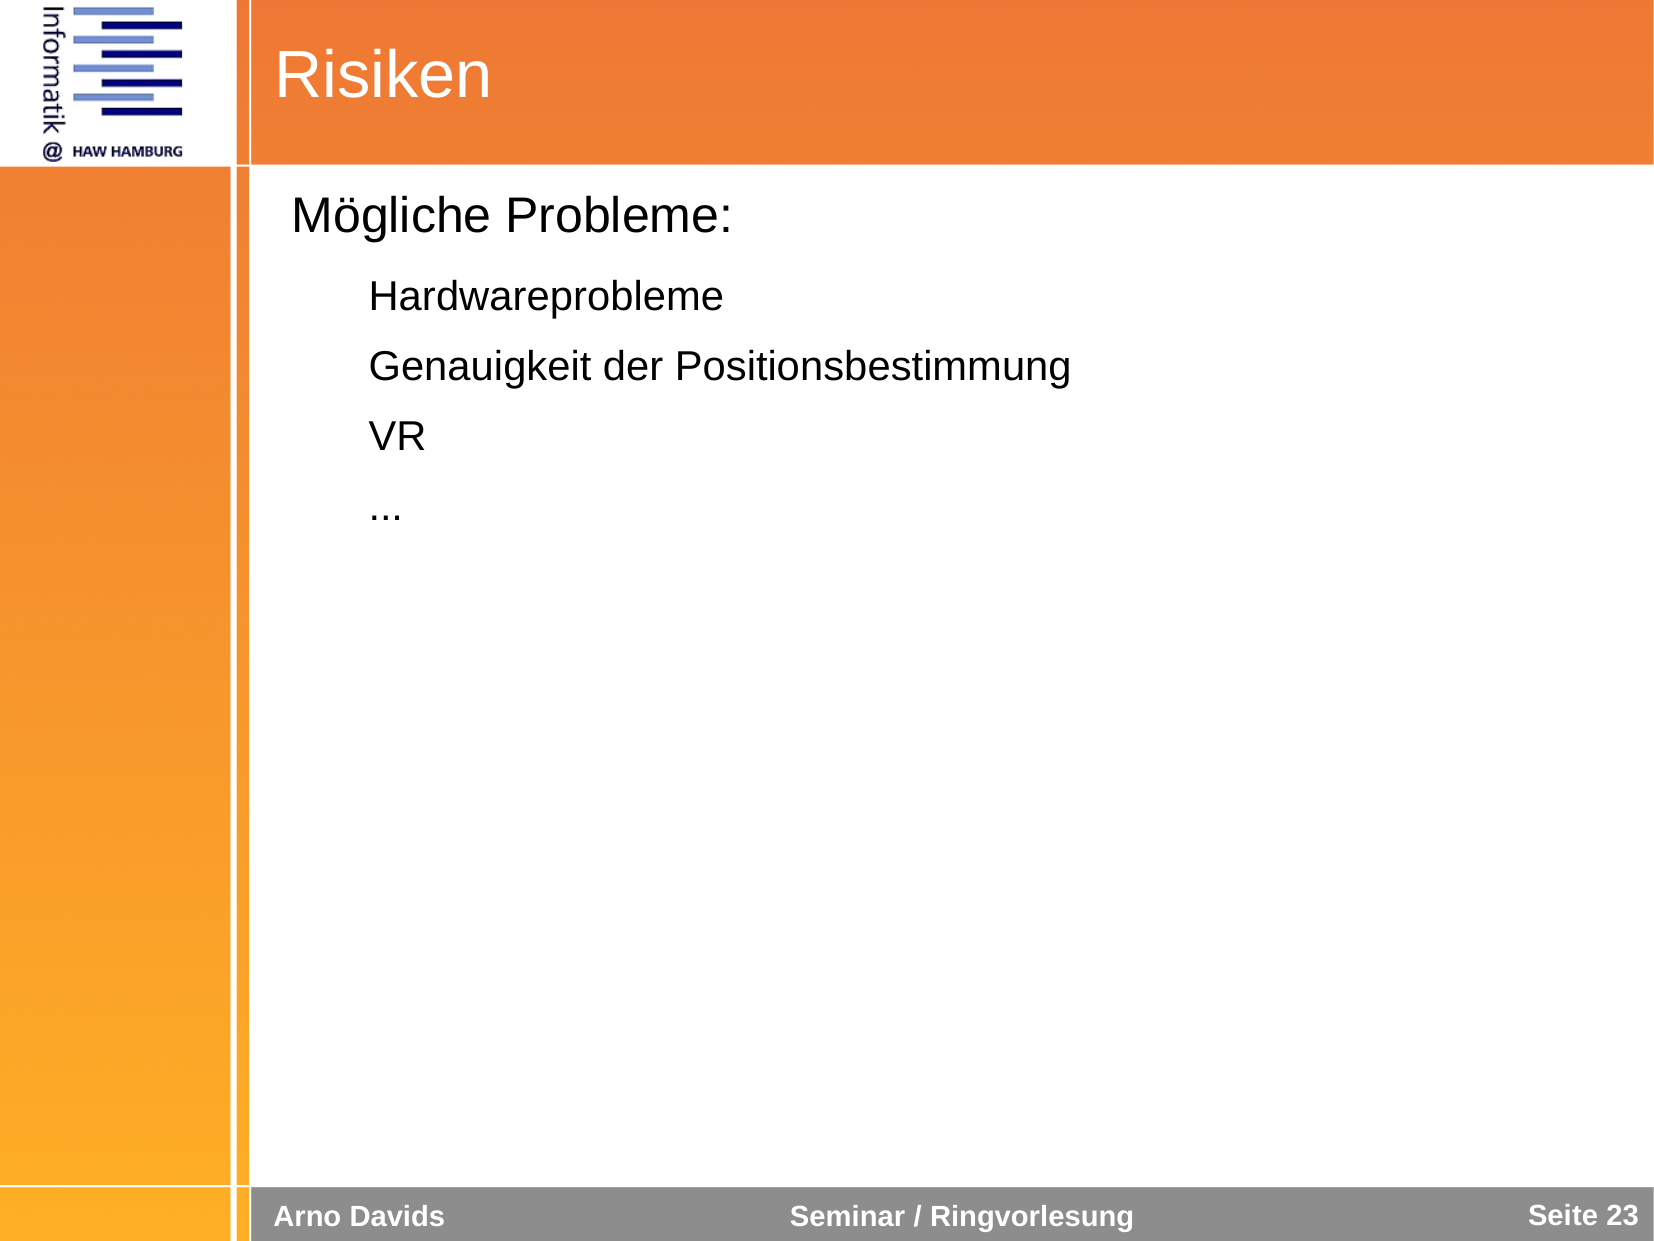

# Risiken
Mögliche Probleme:
Hardwareprobleme
Genauigkeit der Positionsbestimmung
VR
...